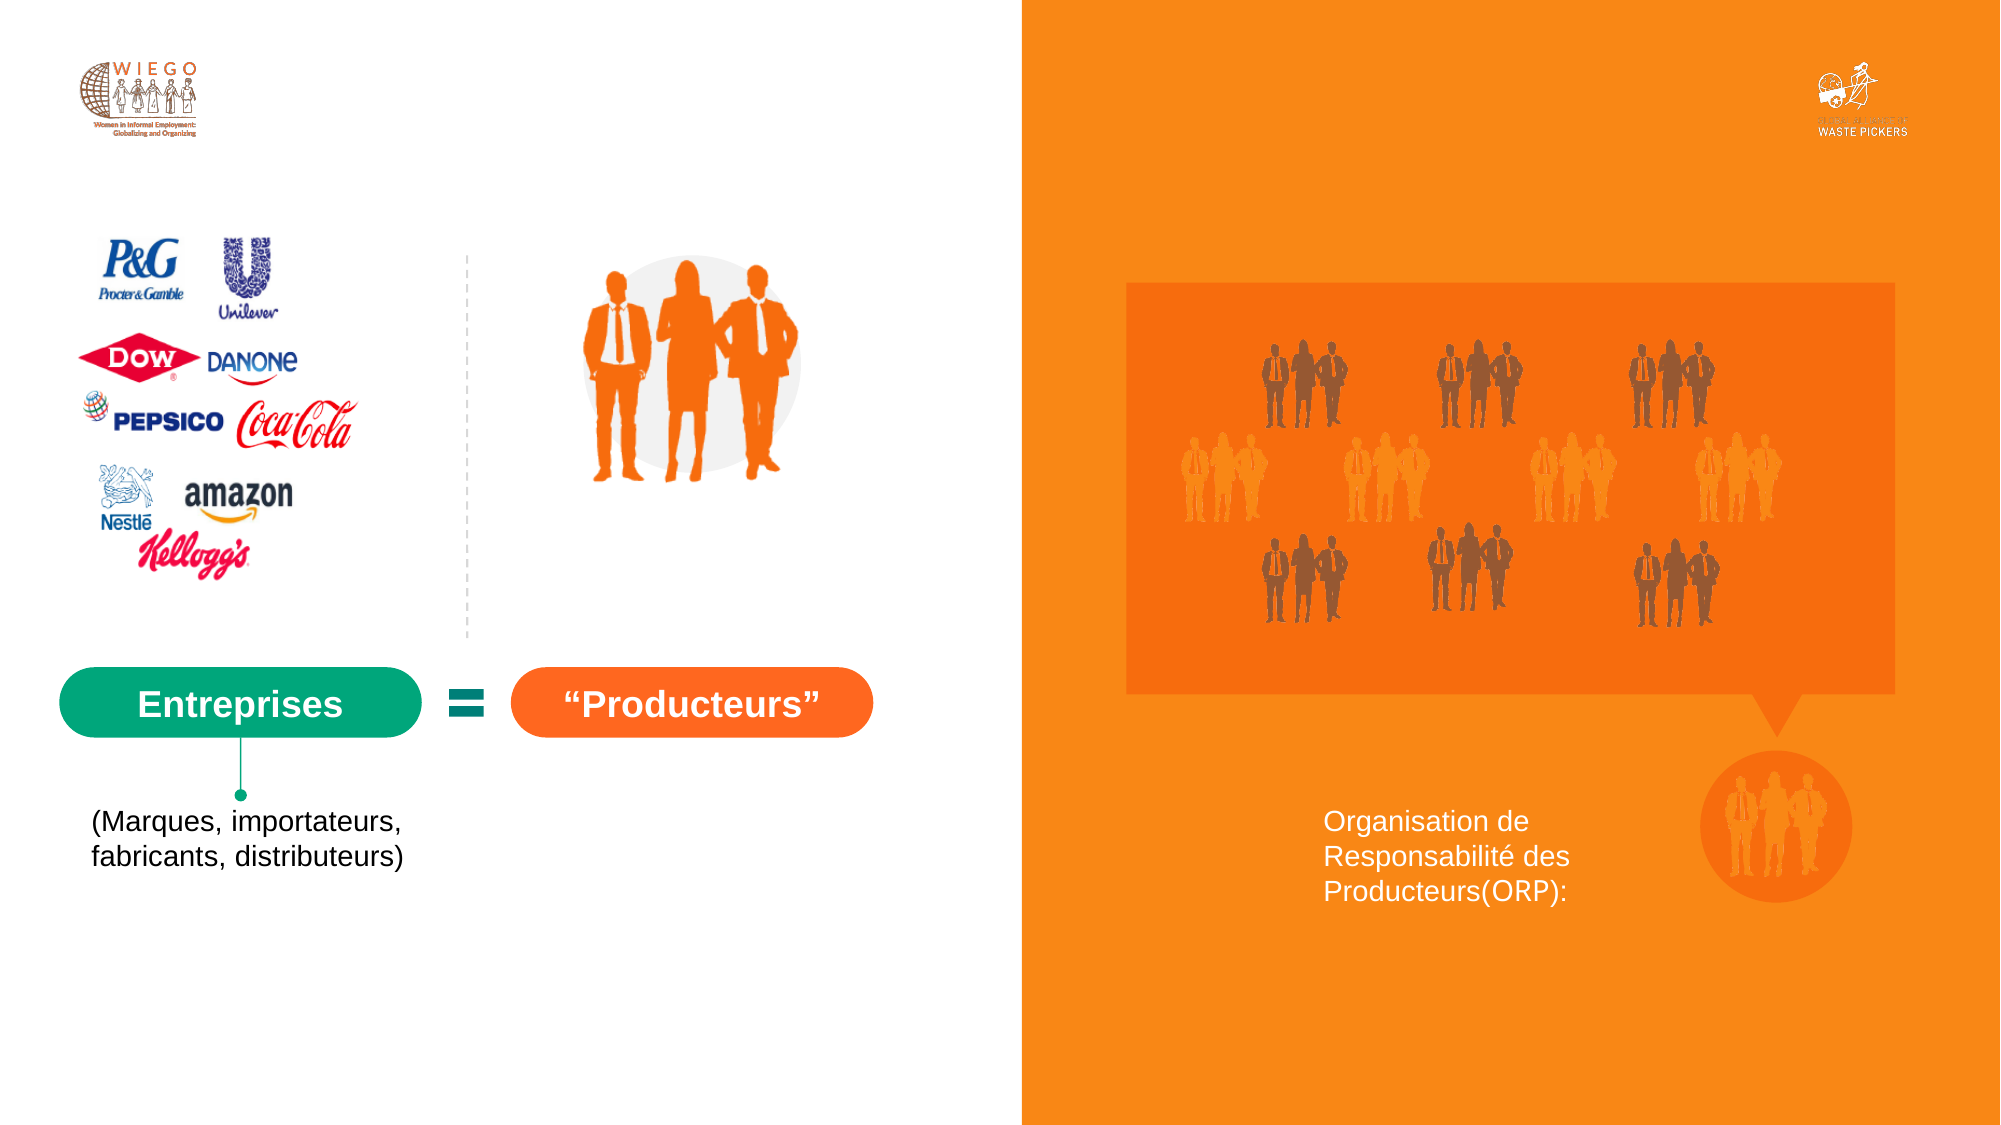

Entreprises
“Producteurs”
(Marques, importateurs, fabricants, distributeurs)
Organisation de Responsabilité des Producteurs(ORP):